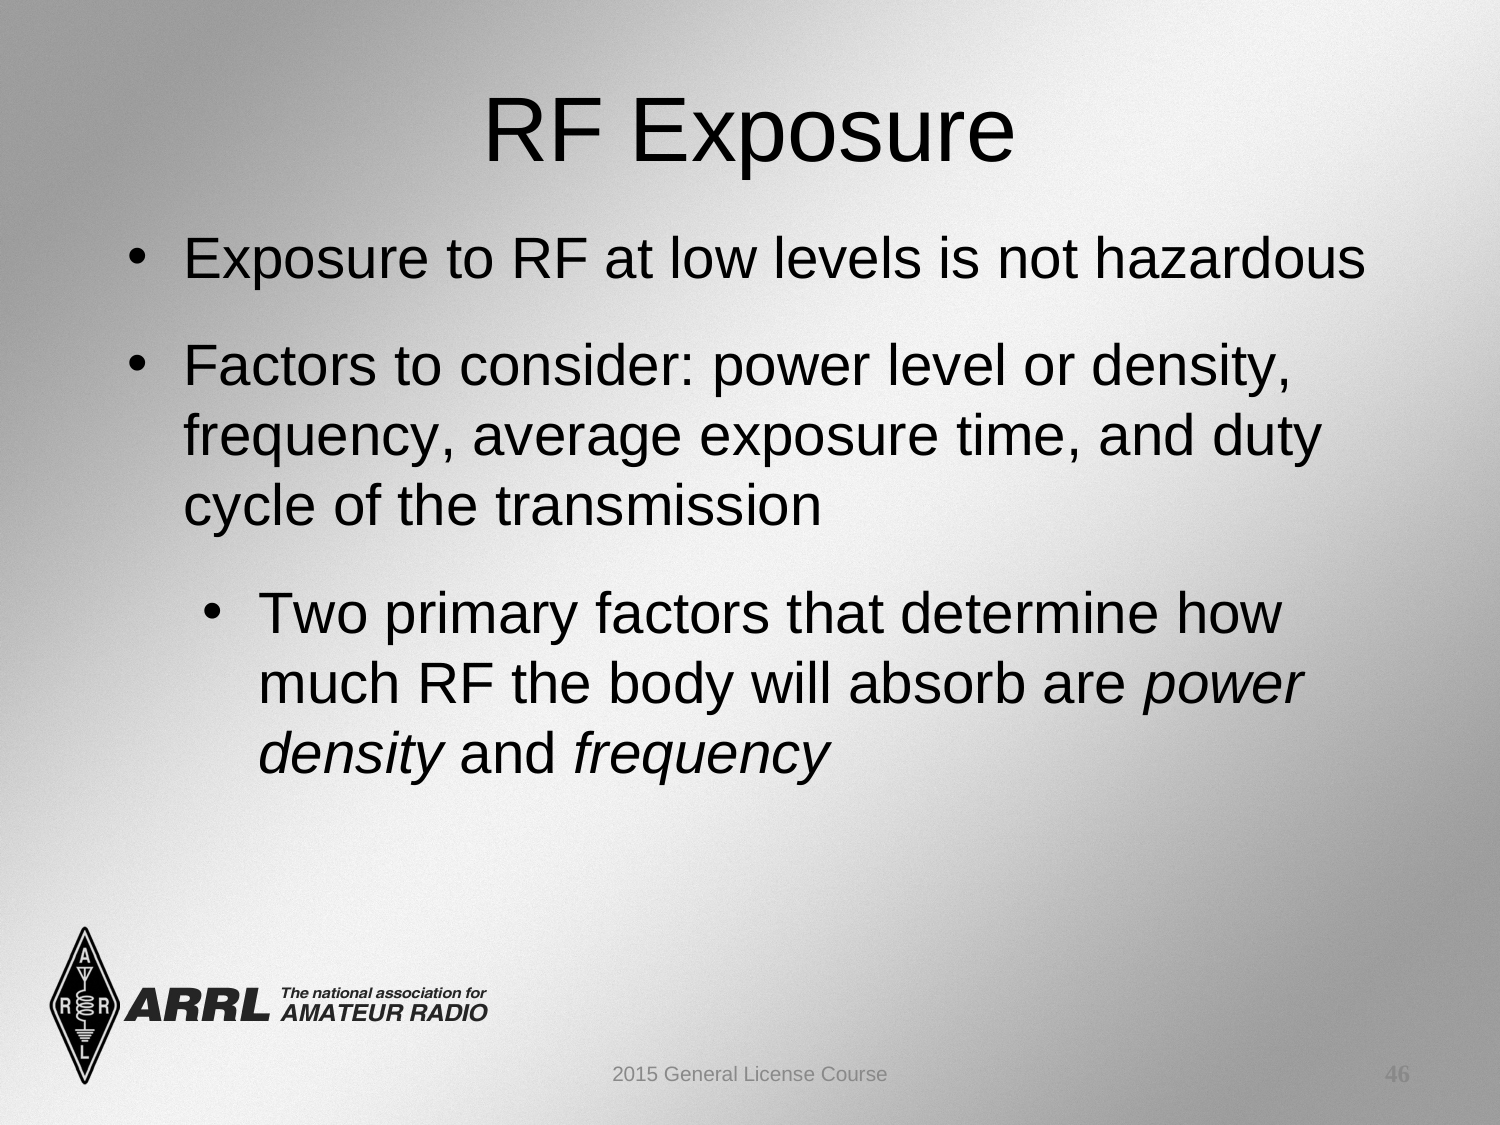

RF Exposure
Exposure to RF at low levels is not hazardous
Factors to consider: power level or density, frequency, average exposure time, and duty cycle of the transmission
Two primary factors that determine how much RF the body will absorb are power density and frequency
2015 General License Course